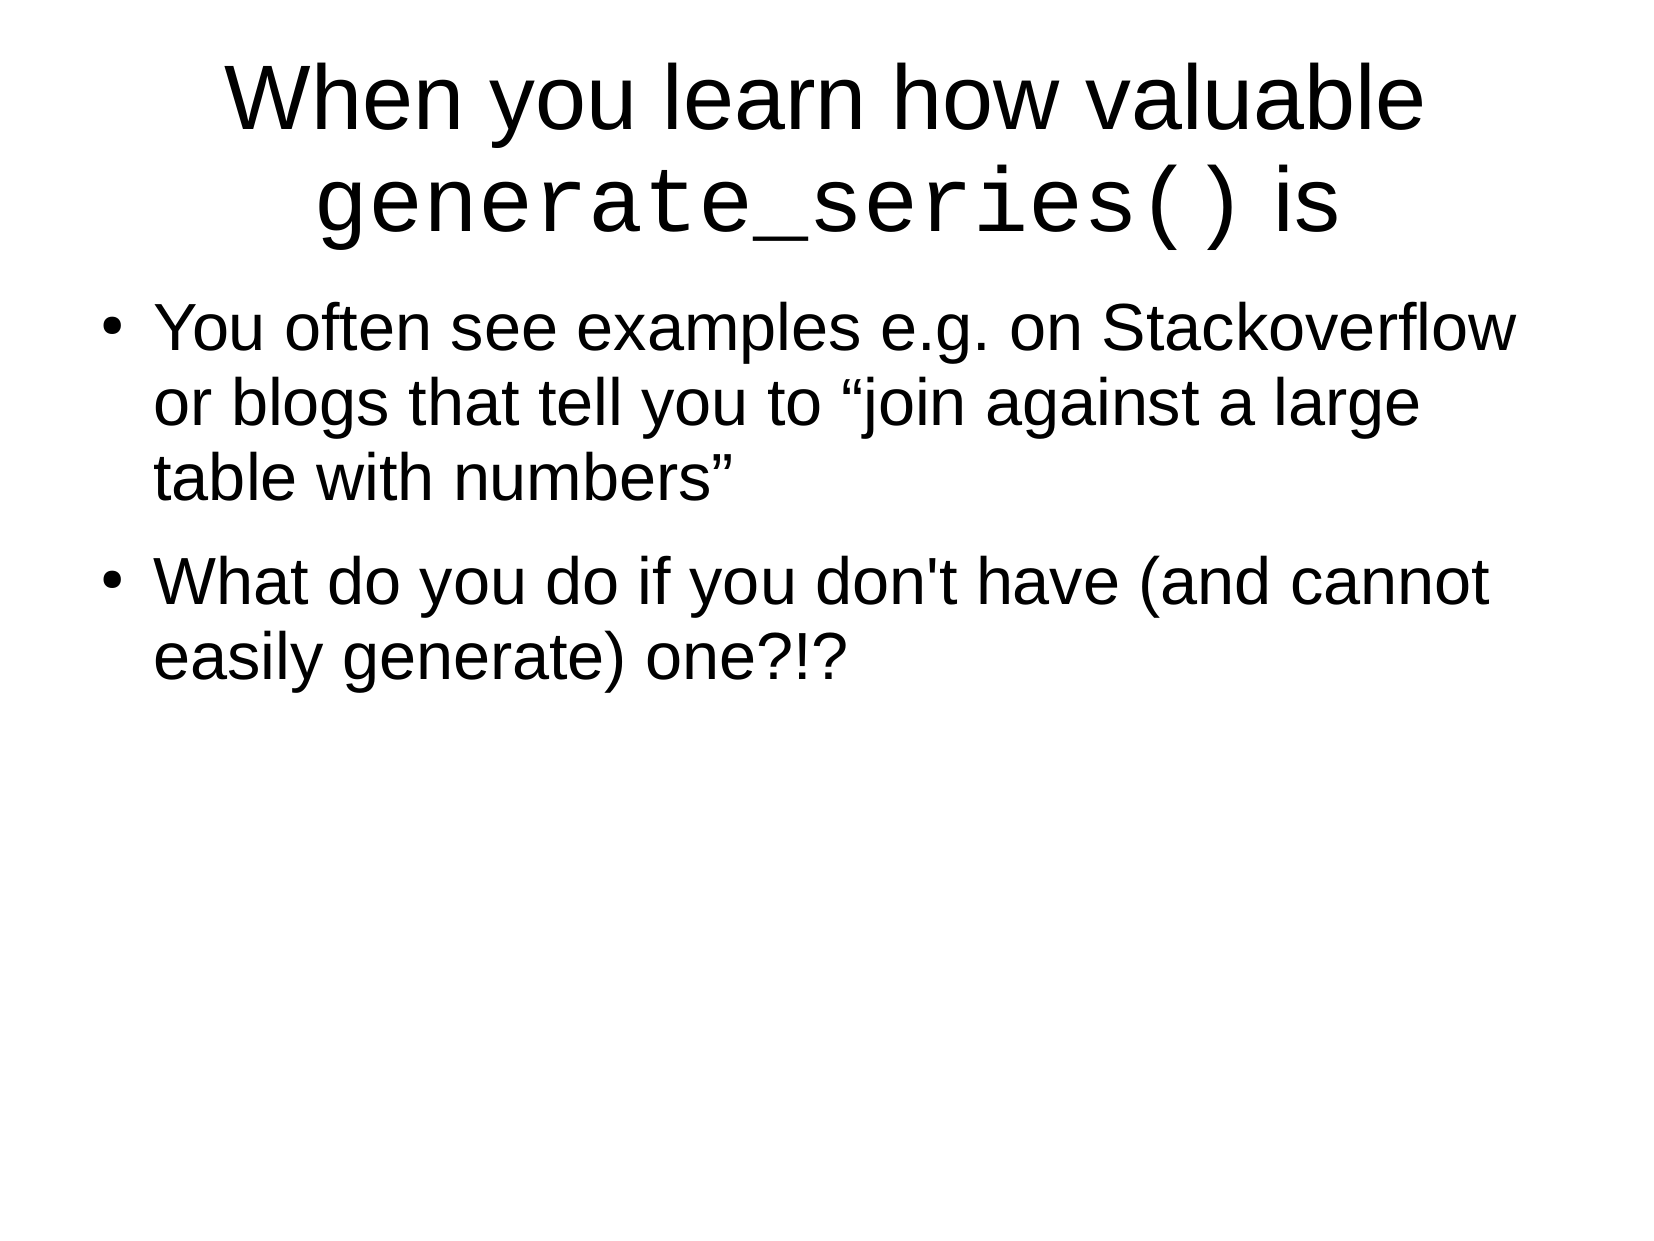

# When you learn how valuable generate_series() is
You often see examples e.g. on Stackoverflow or blogs that tell you to “join against a large table with numbers”
What do you do if you don't have (and cannot easily generate) one?!?